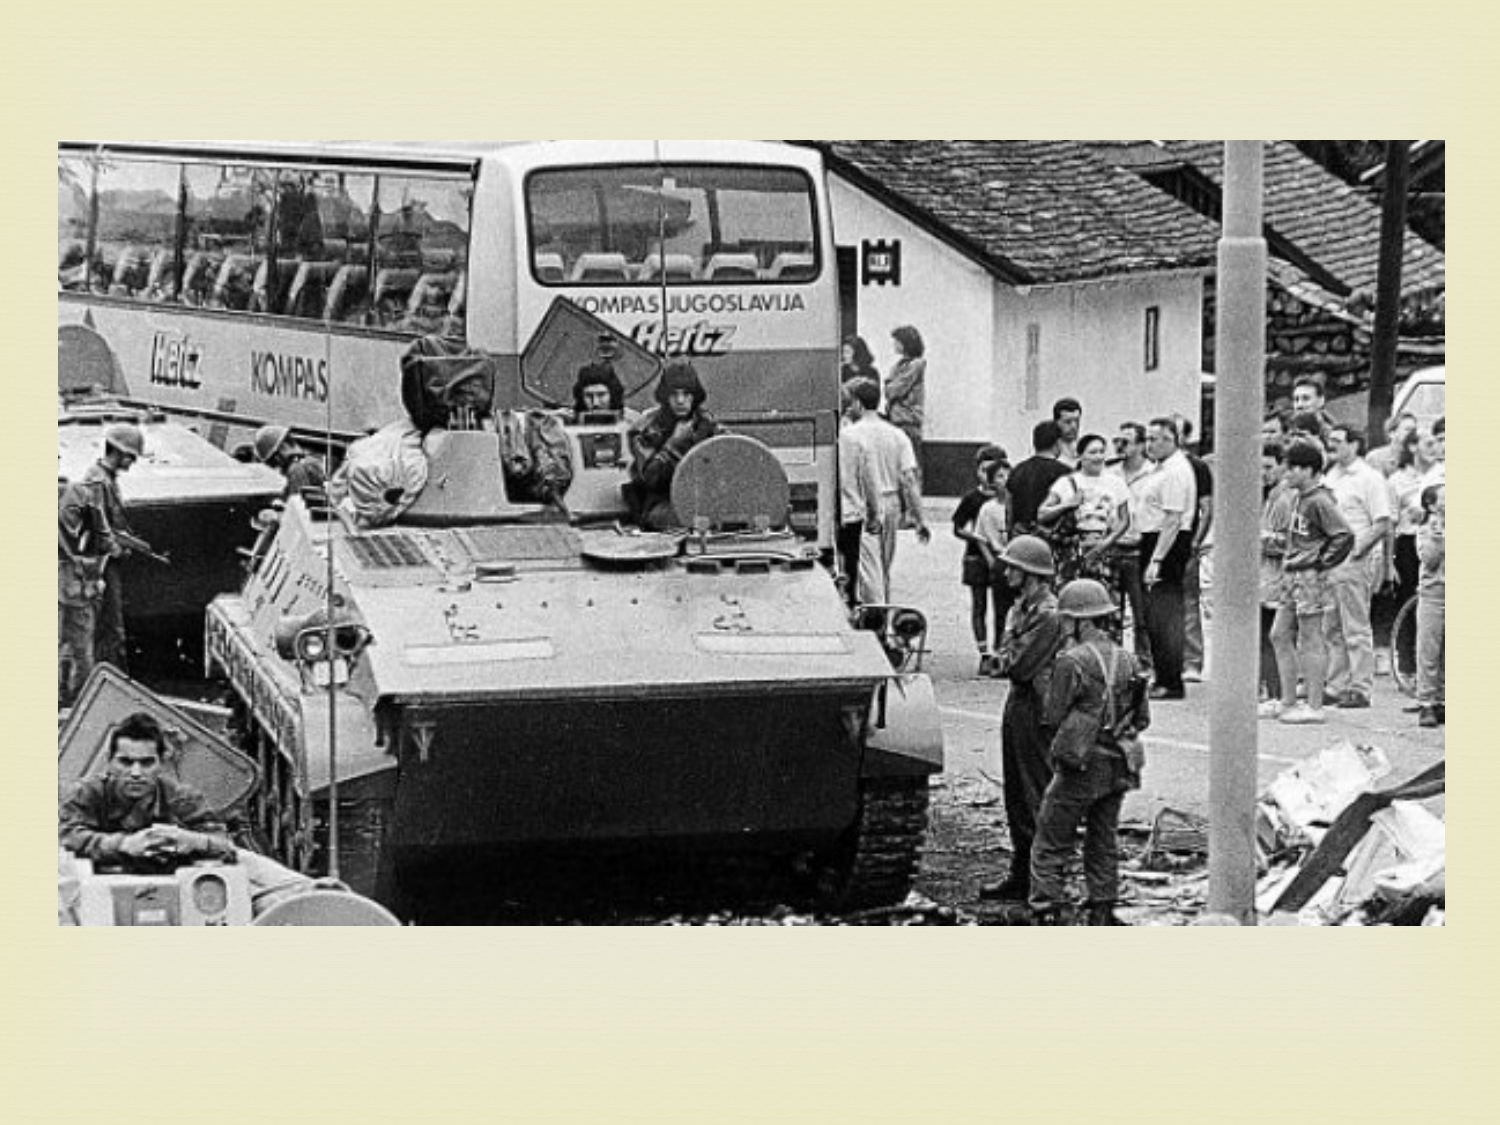

# Oklepni bataljon z Vrhnike je proti Brniku prodiral v dveh kolonah
Ena oklepna kolona je prodirala po avtocesti in ljubljanski obvoznici ter skozi Trzin in Mengeš, druga po stari cesti, pri čemer je po pomoti zavila v gozdove na Toškem čelu in pri obračanju na ozki cesti izgubila dva tanka